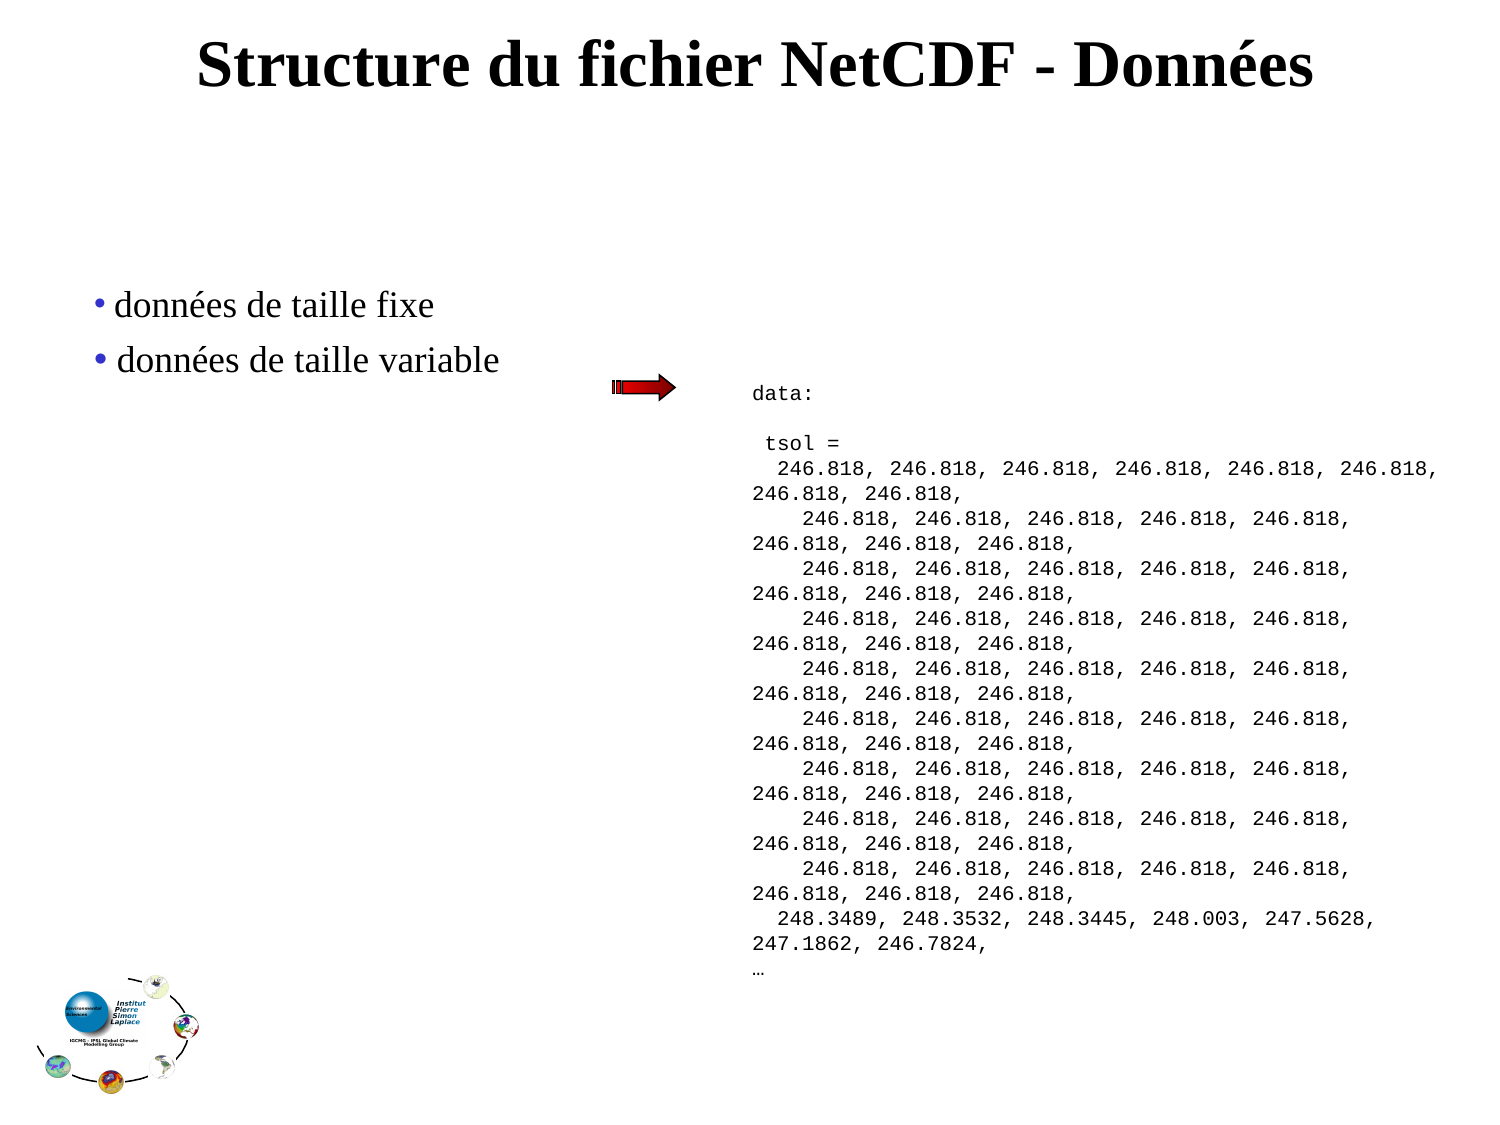

Structure du fichier NetCDF - Données
 données de taille fixe
 données de taille variable
data:
 tsol =
 246.818, 246.818, 246.818, 246.818, 246.818, 246.818, 246.818, 246.818,
 246.818, 246.818, 246.818, 246.818, 246.818, 246.818, 246.818, 246.818,
 246.818, 246.818, 246.818, 246.818, 246.818, 246.818, 246.818, 246.818,
 246.818, 246.818, 246.818, 246.818, 246.818, 246.818, 246.818, 246.818,
 246.818, 246.818, 246.818, 246.818, 246.818, 246.818, 246.818, 246.818,
 246.818, 246.818, 246.818, 246.818, 246.818, 246.818, 246.818, 246.818,
 246.818, 246.818, 246.818, 246.818, 246.818, 246.818, 246.818, 246.818,
 246.818, 246.818, 246.818, 246.818, 246.818, 246.818, 246.818, 246.818,
 246.818, 246.818, 246.818, 246.818, 246.818, 246.818, 246.818, 246.818,
 248.3489, 248.3532, 248.3445, 248.003, 247.5628, 247.1862, 246.7824,
…